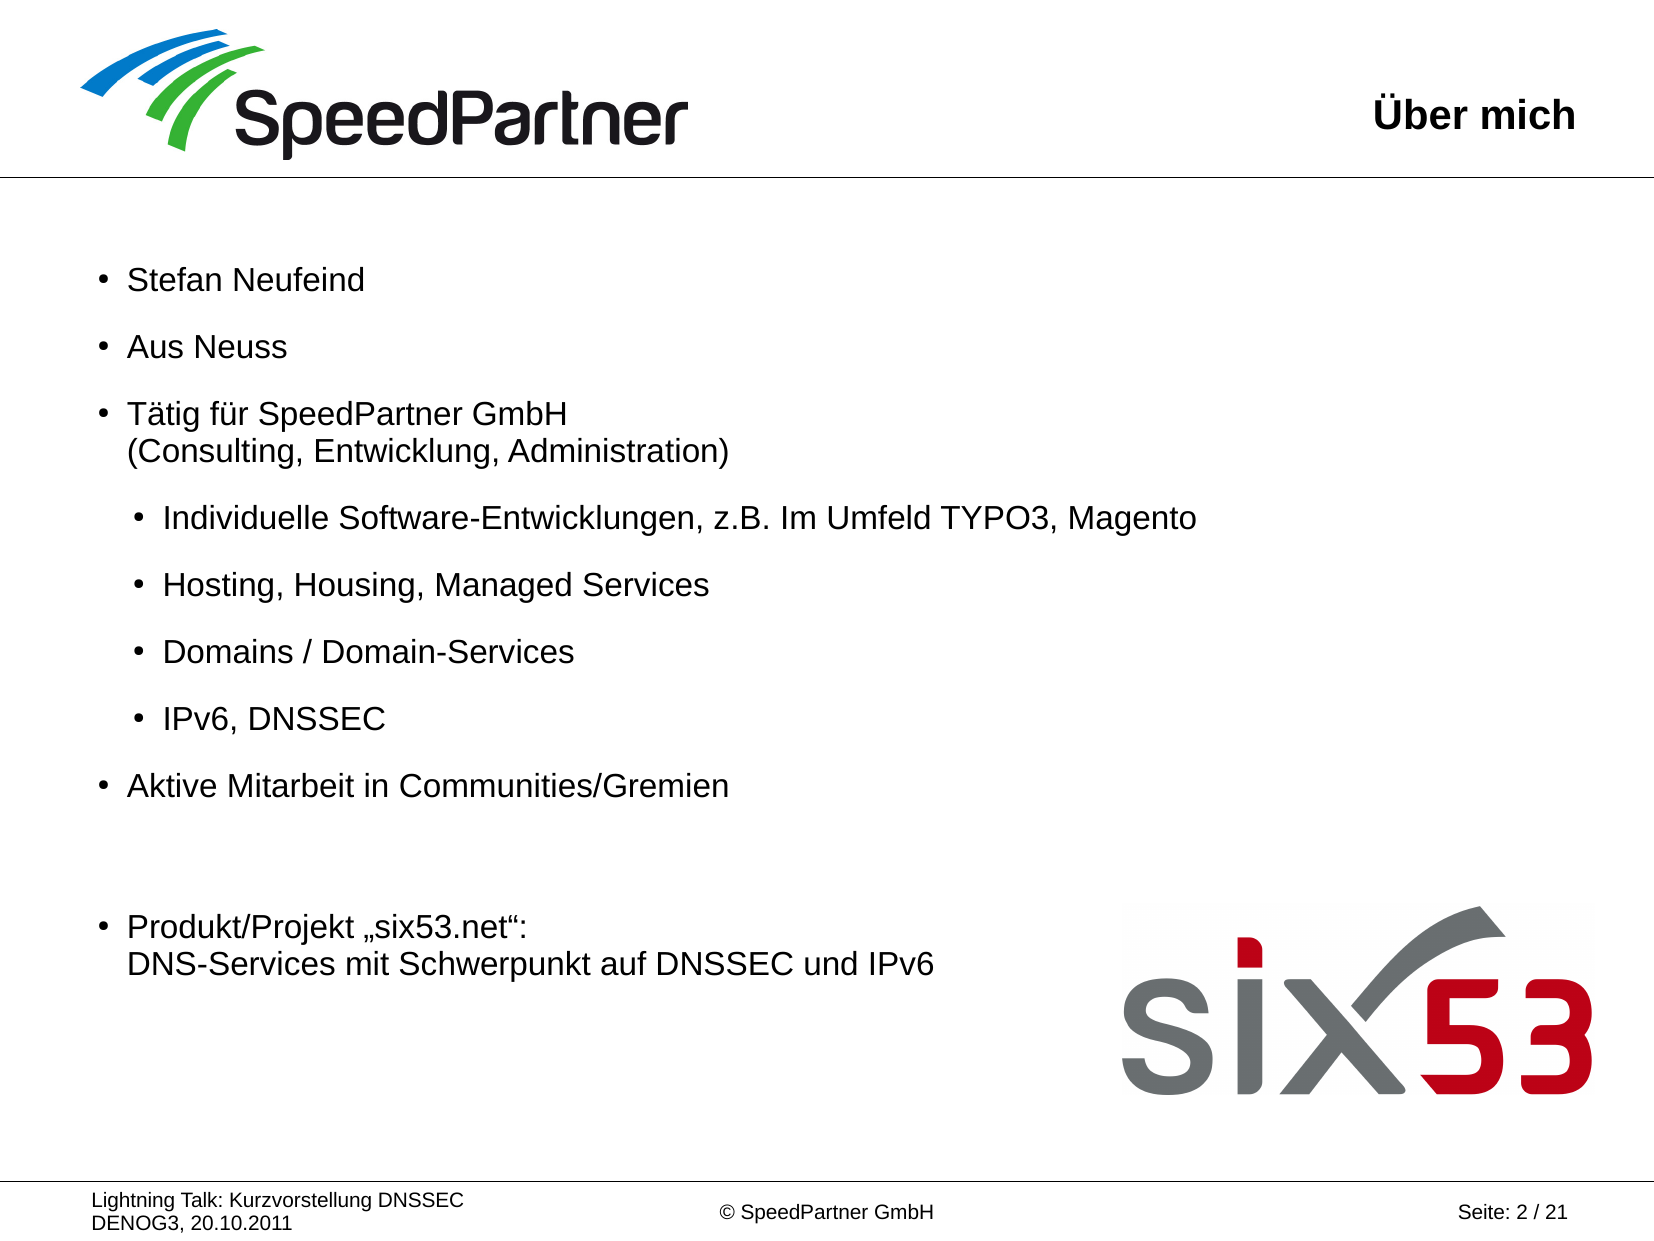

# Über mich
Stefan Neufeind
Aus Neuss
Tätig für SpeedPartner GmbH
(Consulting, Entwicklung, Administration)
Individuelle Software-Entwicklungen, z.B. Im Umfeld TYPO3, Magento
Hosting, Housing, Managed Services
Domains / Domain-Services
IPv6, DNSSEC
Aktive Mitarbeit in Communities/Gremien
Produkt/Projekt „six53.net“:
DNS-Services mit Schwerpunkt auf DNSSEC und IPv6